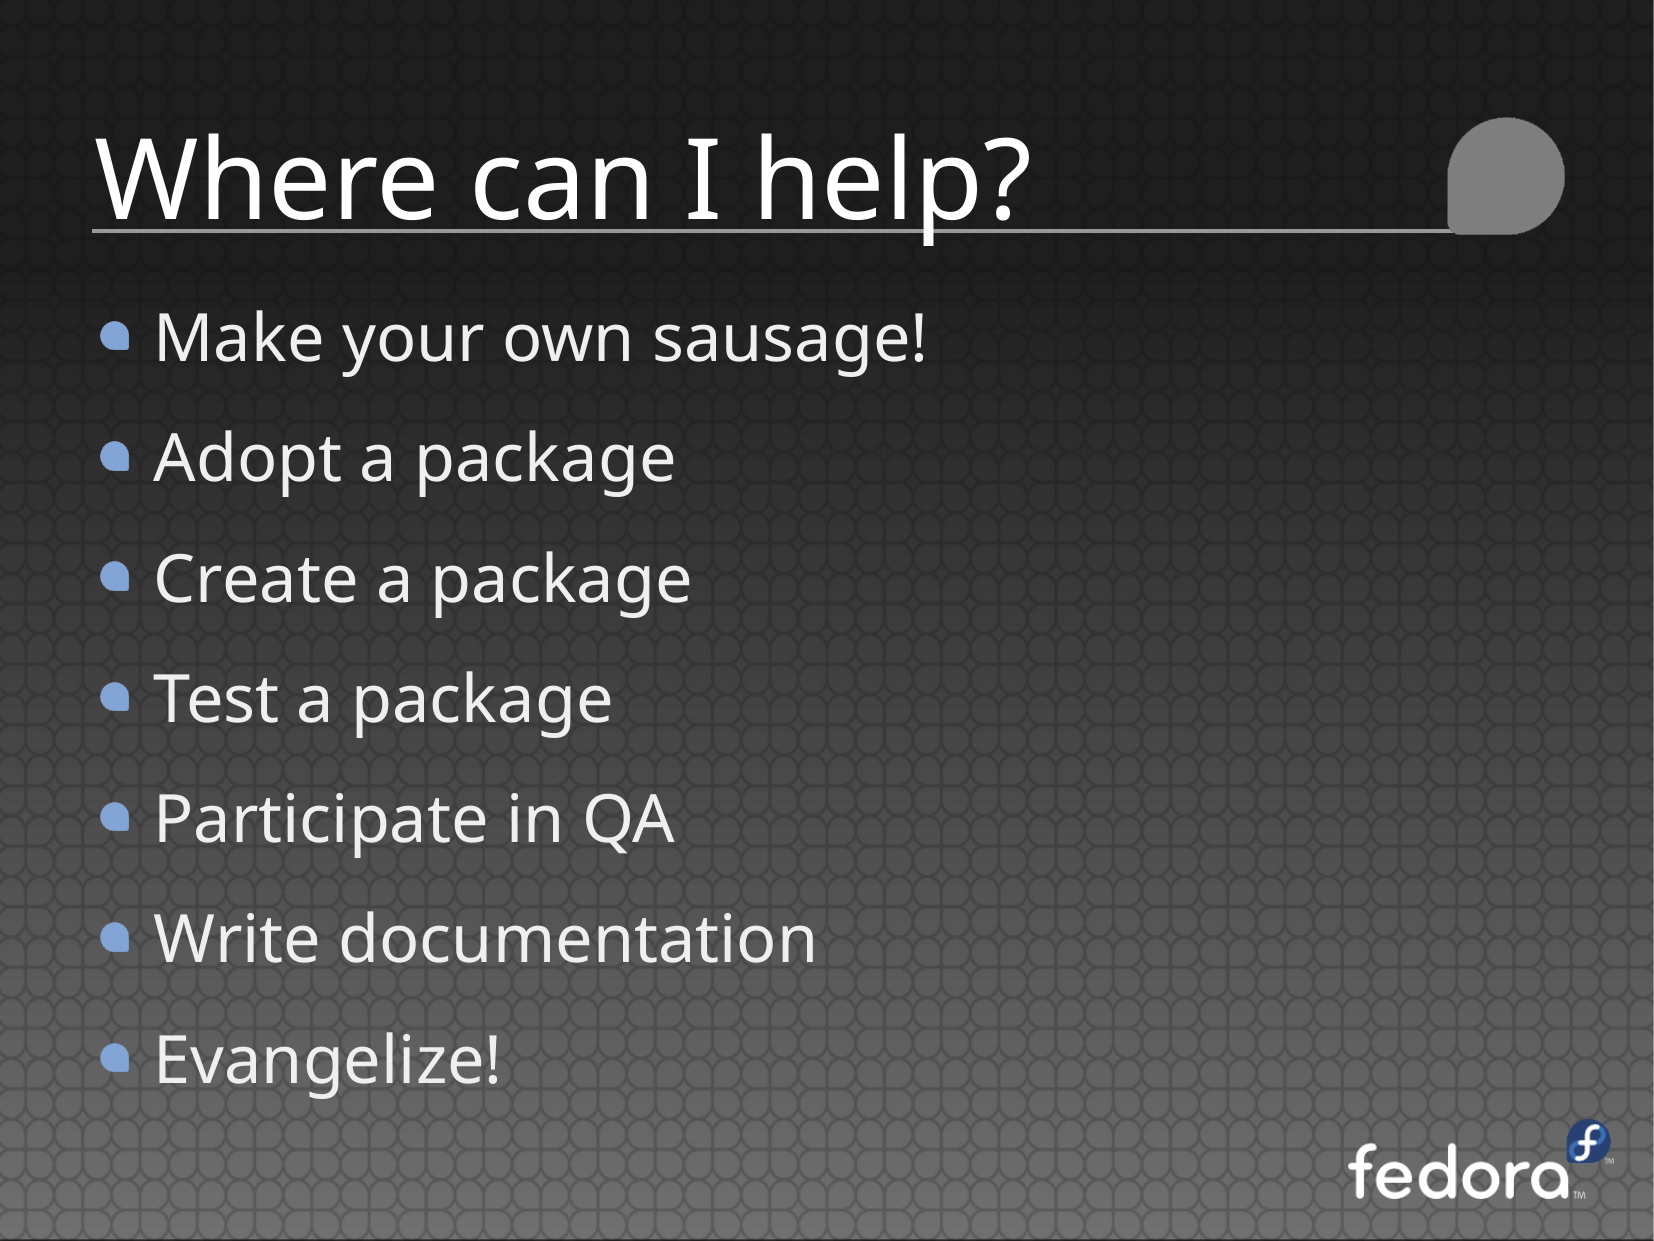

Where can I help?
# Make your own sausage!
Adopt a package
Create a package
Test a package
Participate in QA
Write documentation
Evangelize!